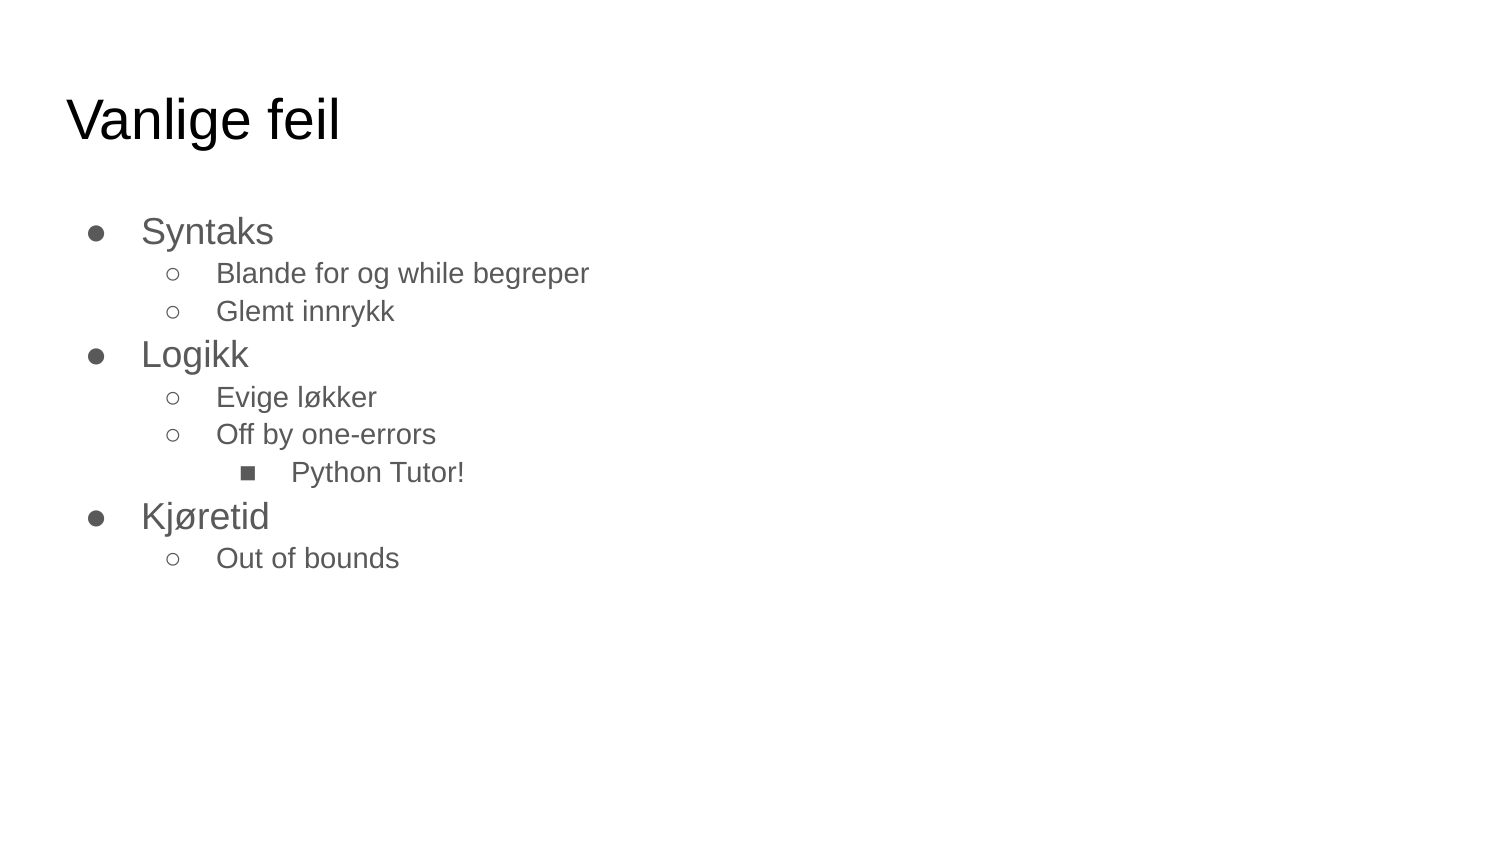

# Vanlige feil
Syntaks
Blande for og while begreper
Glemt innrykk
Logikk
Evige løkker
Off by one-errors
Python Tutor!
Kjøretid
Out of bounds